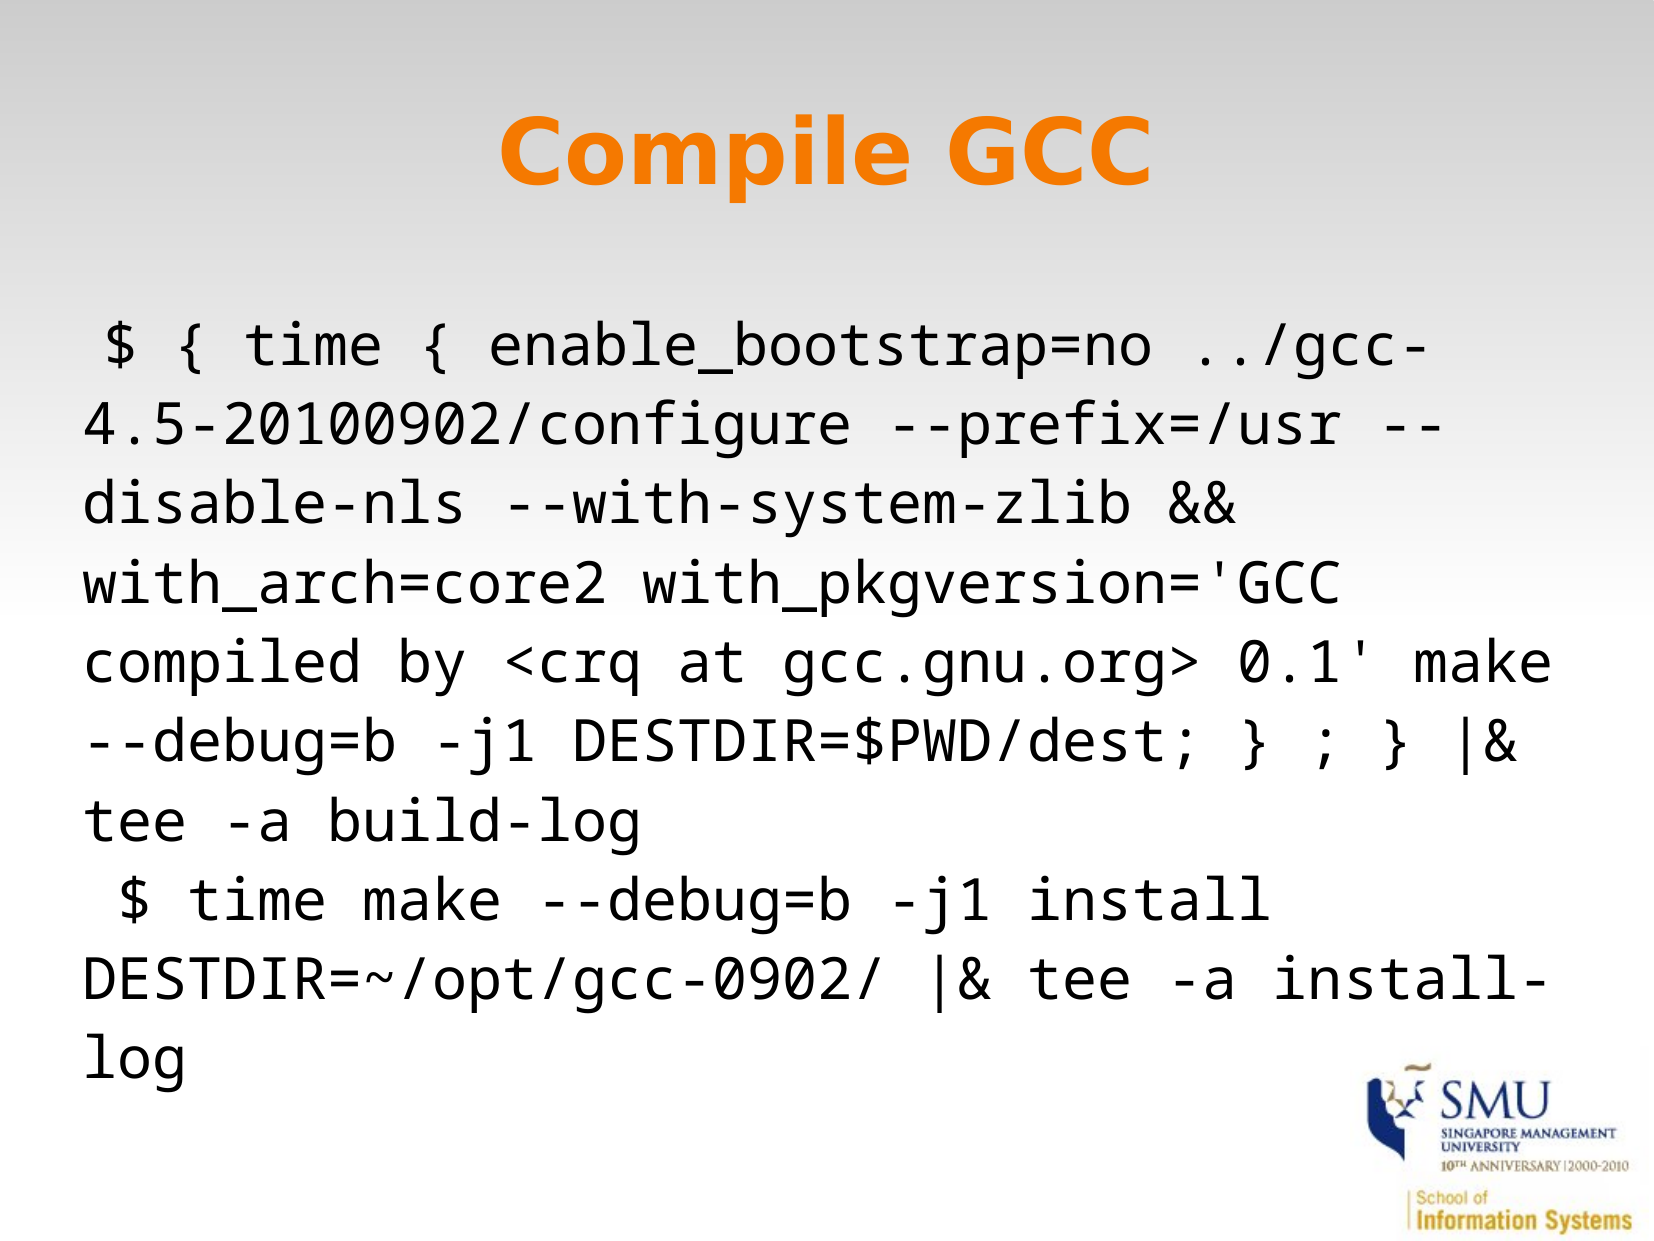

# Compile GCC
$ { time { enable_bootstrap=no ../gcc-4.5-20100902/configure --prefix=/usr --disable-nls --with-system-zlib && with_arch=core2 with_pkgversion='GCC compiled by <crq at gcc.gnu.org> 0.1' make --debug=b -j1 DESTDIR=$PWD/dest; } ; } |& tee -a build-log
 $ time make --debug=b -j1 install DESTDIR=~/opt/gcc-0902/ |& tee -a install-log